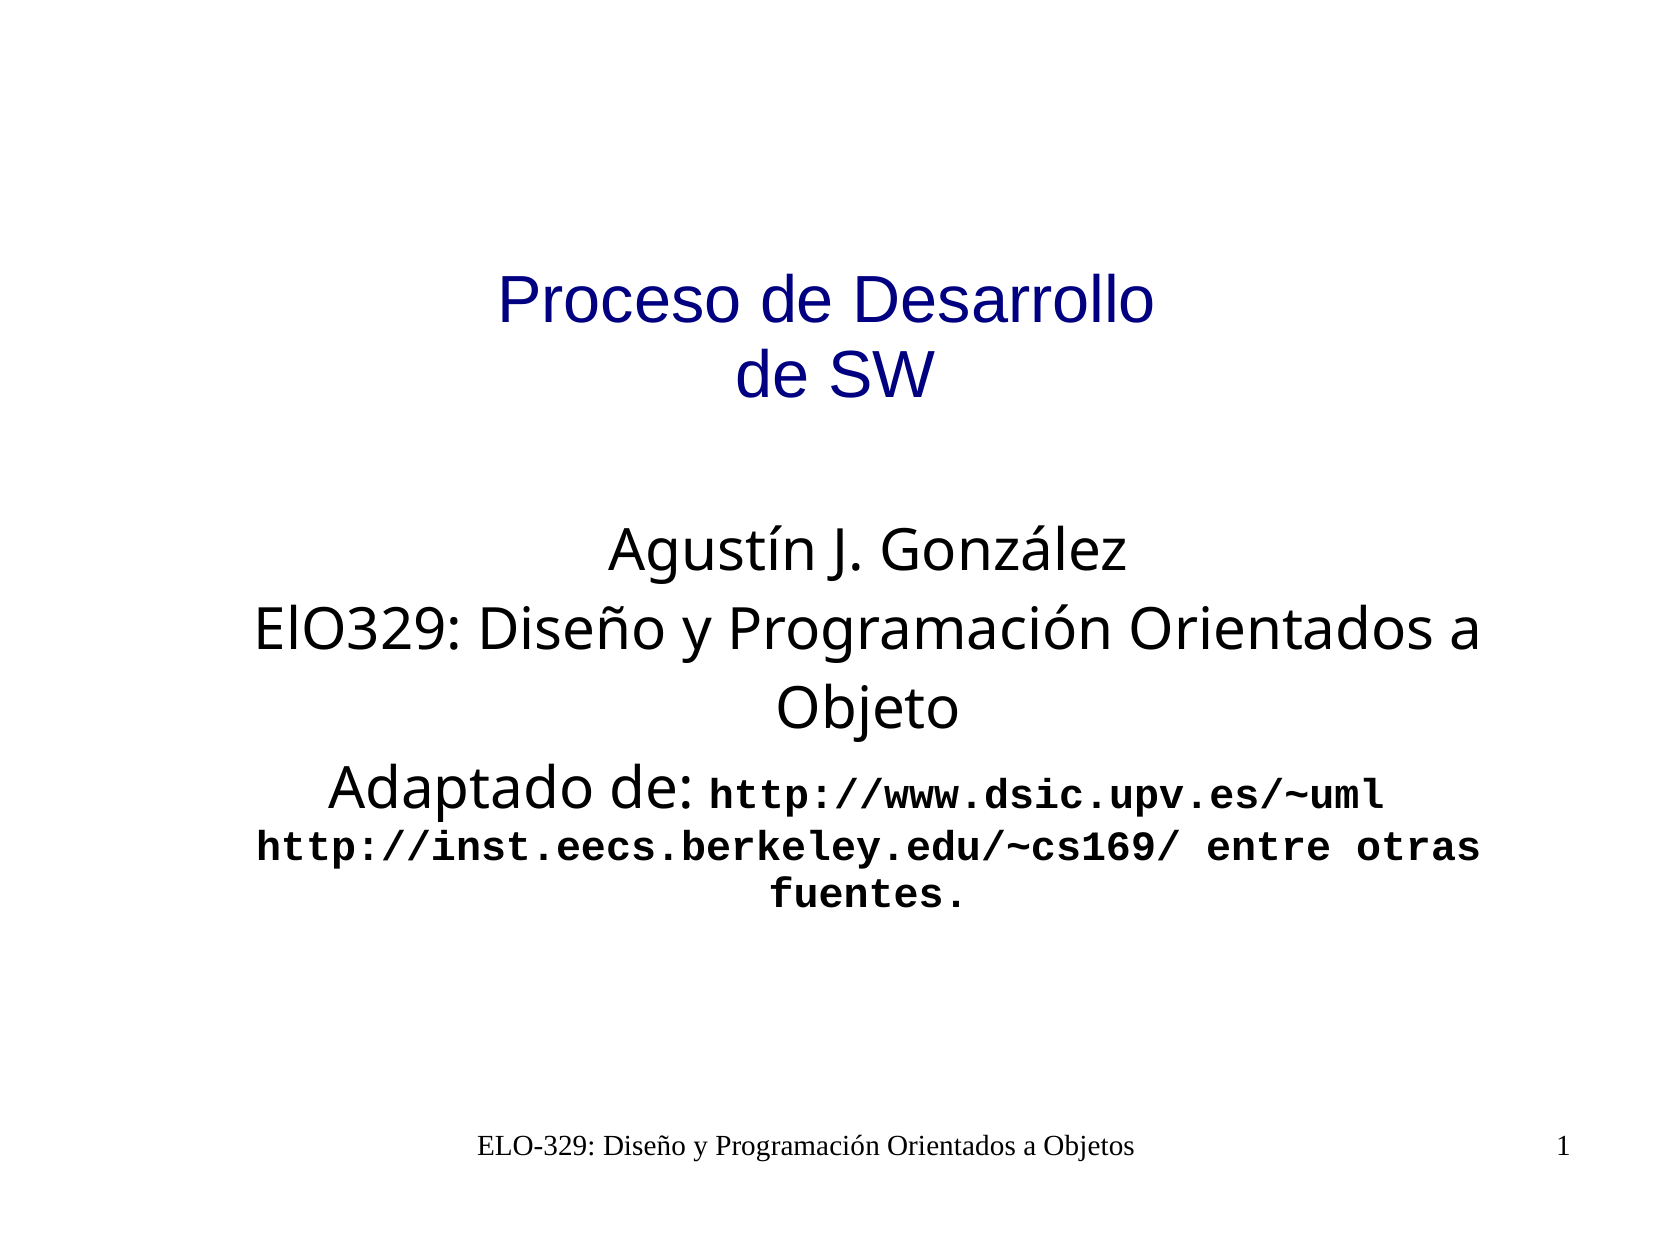

# Proceso de Desarrollo de SW
Agustín J. González
ElO329: Diseño y Programación Orientados a Objeto
Adaptado de: http://www.dsic.upv.es/~uml http://inst.eecs.berkeley.edu/~cs169/ entre otras fuentes.
1